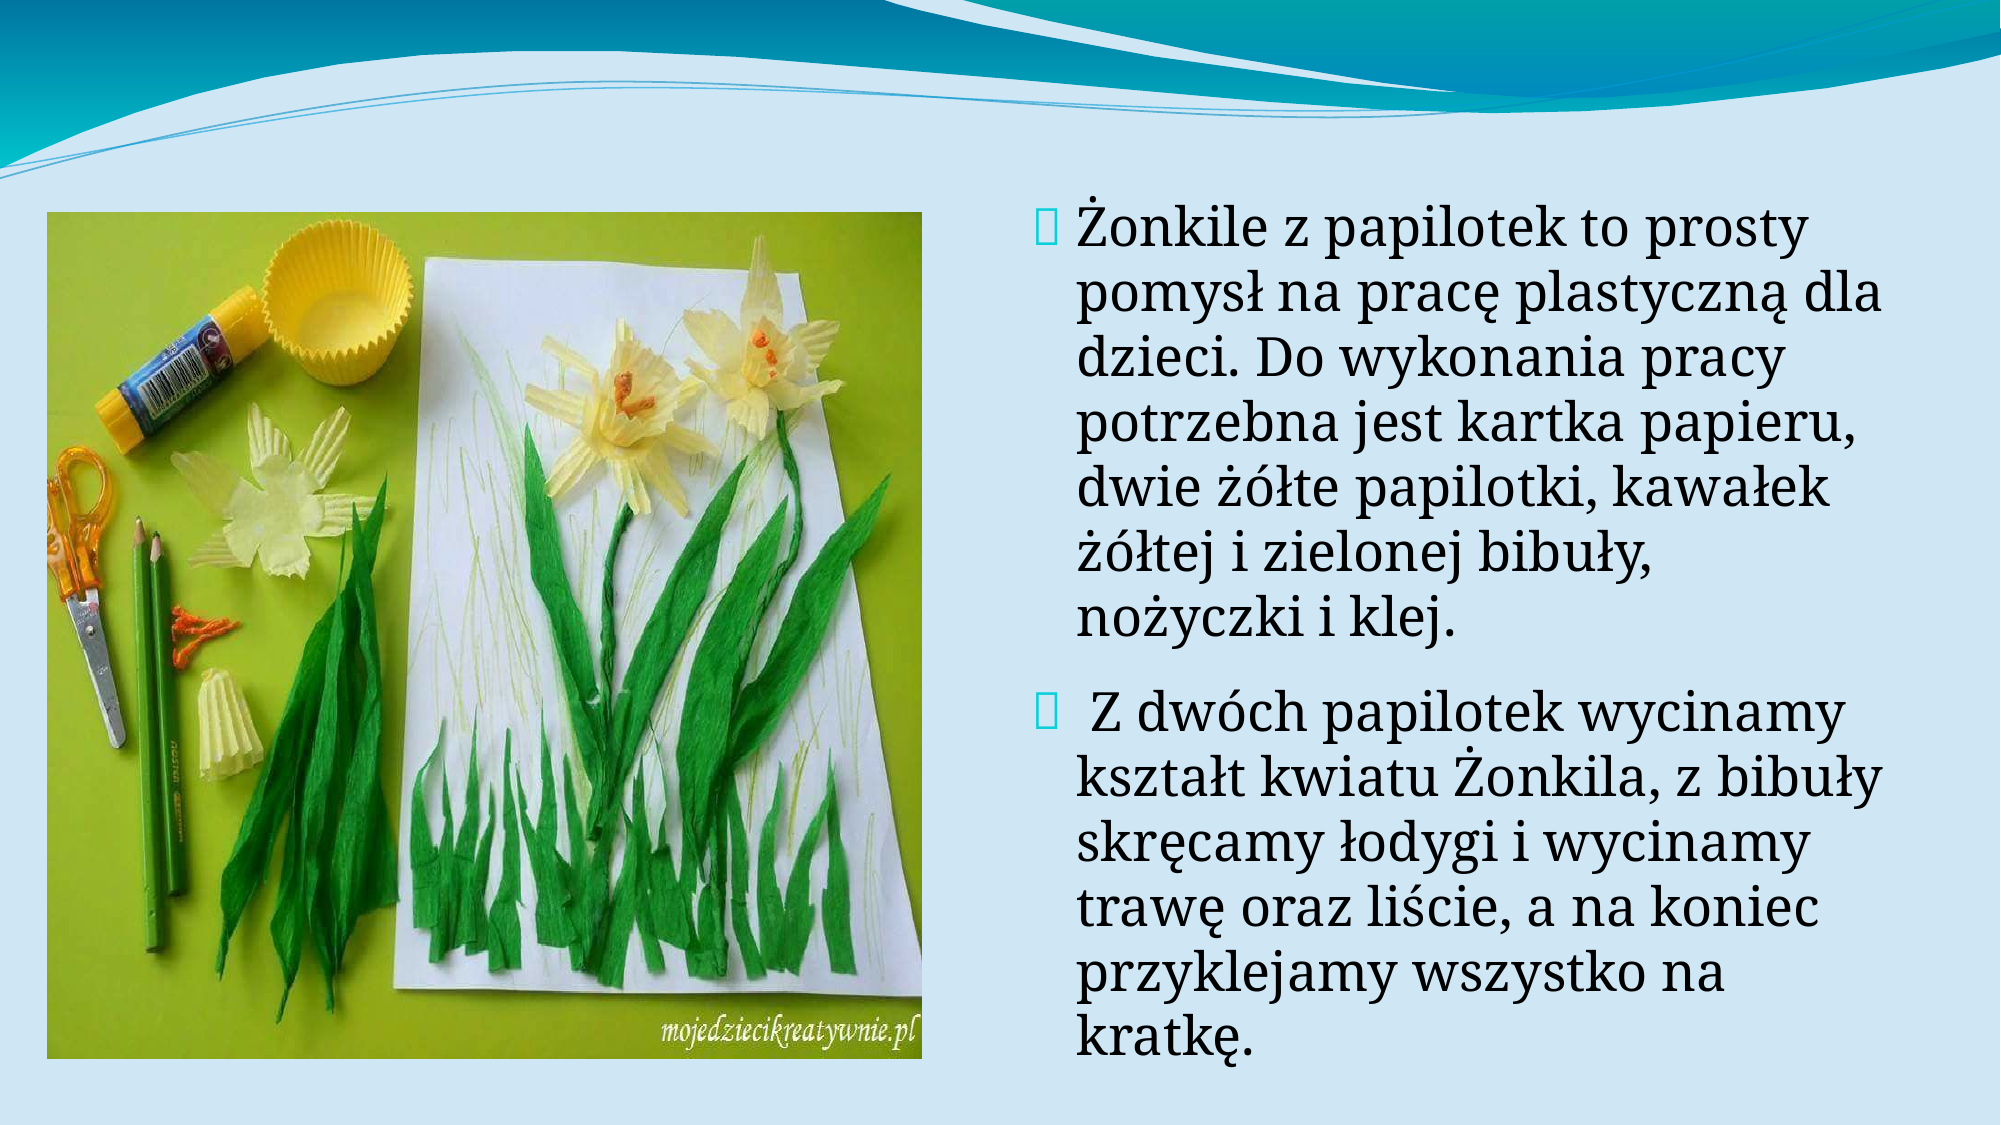

#
Żonkile z papilotek to prosty pomysł na pracę plastyczną dla dzieci. Do wykonania pracy potrzebna jest kartka papieru, dwie żółte papilotki, kawałek żółtej i zielonej bibuły, nożyczki i klej.
 Z dwóch papilotek wycinamy kształt kwiatu Żonkila, z bibuły skręcamy łodygi i wycinamy trawę oraz liście, a na koniec przyklejamy wszystko na kratkę.